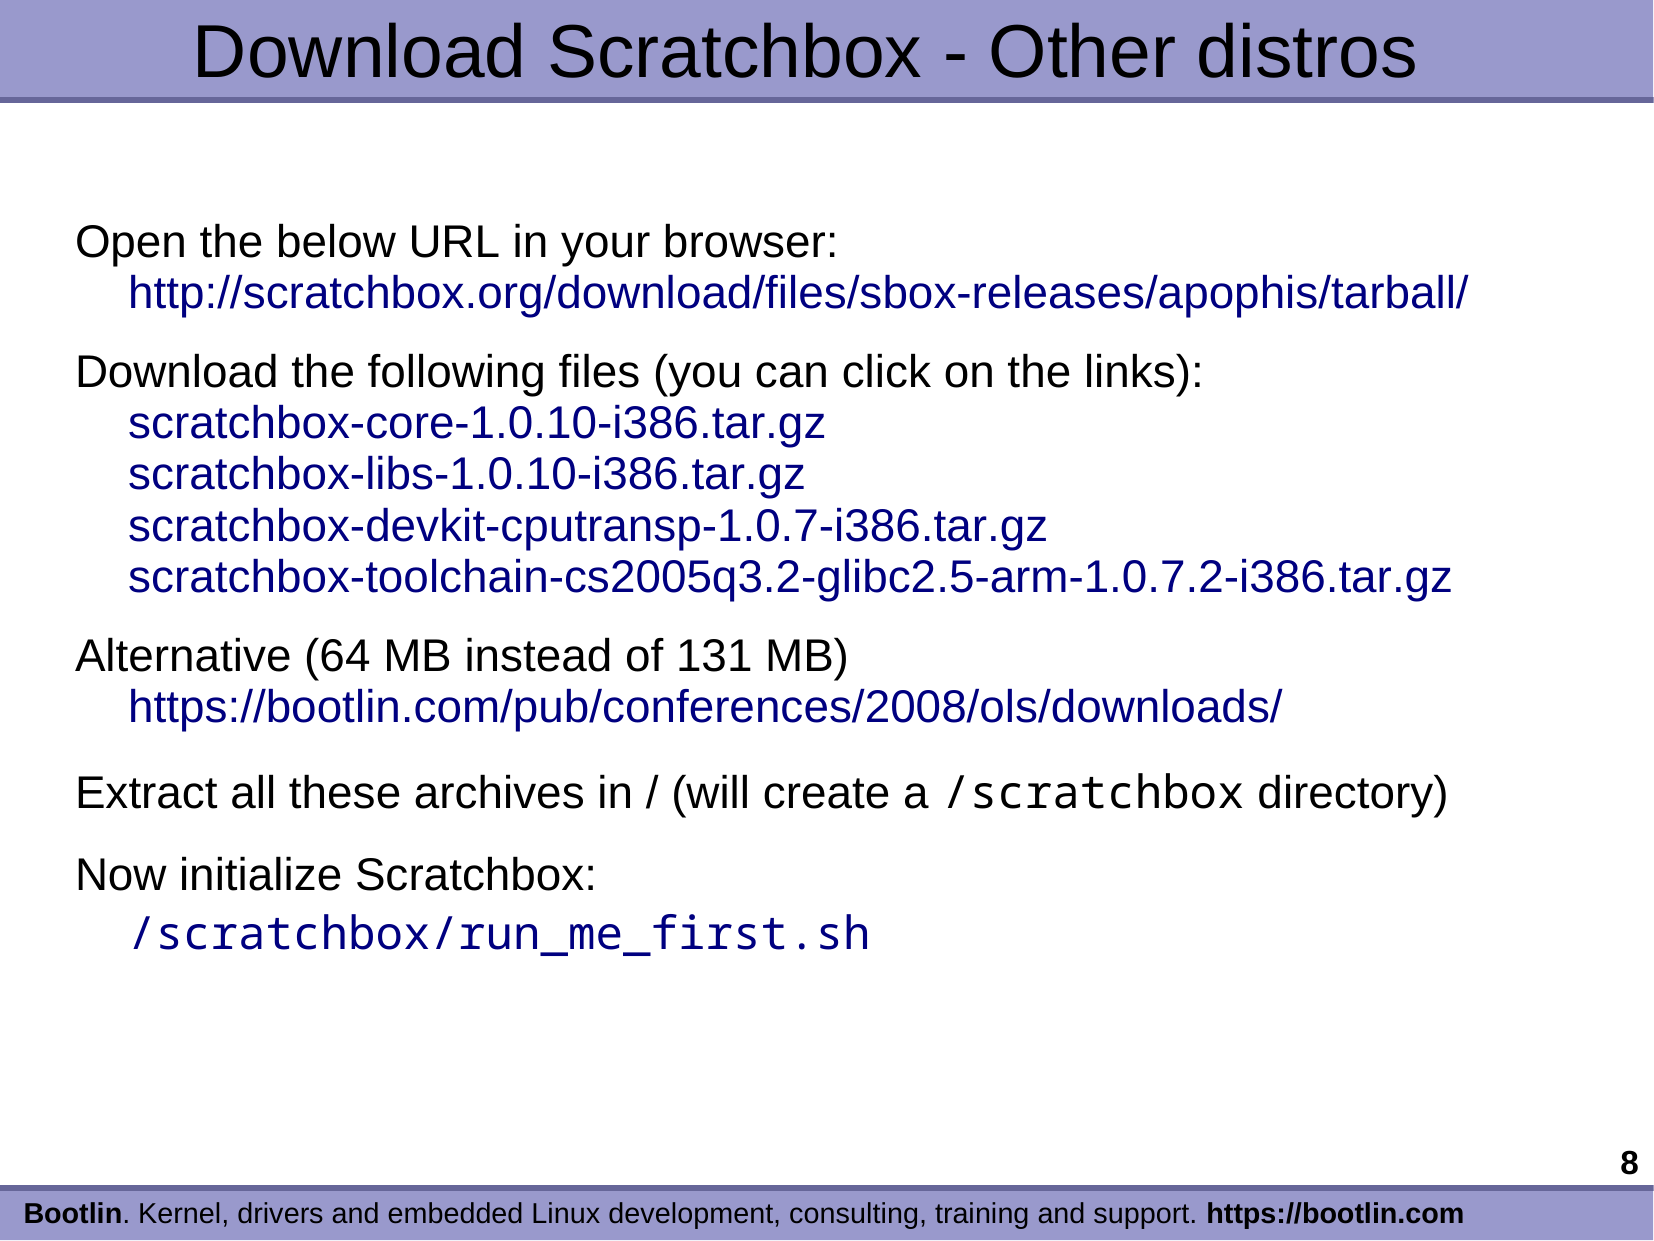

# Download Scratchbox - Other distros
Open the below URL in your browser:
http://scratchbox.org/download/files/sbox-releases/apophis/tarball/
Download the following files (you can click on the links):
scratchbox-core-1.0.10-i386.tar.gz
scratchbox-libs-1.0.10-i386.tar.gz
scratchbox-devkit-cputransp-1.0.7-i386.tar.gz
scratchbox-toolchain-cs2005q3.2-glibc2.5-arm-1.0.7.2-i386.tar.gz
Alternative (64 MB instead of 131 MB)
https://bootlin.com/pub/conferences/2008/ols/downloads/
Extract all these archives in / (will create a /scratchbox directory)
Now initialize Scratchbox:
/scratchbox/run_me_first.sh